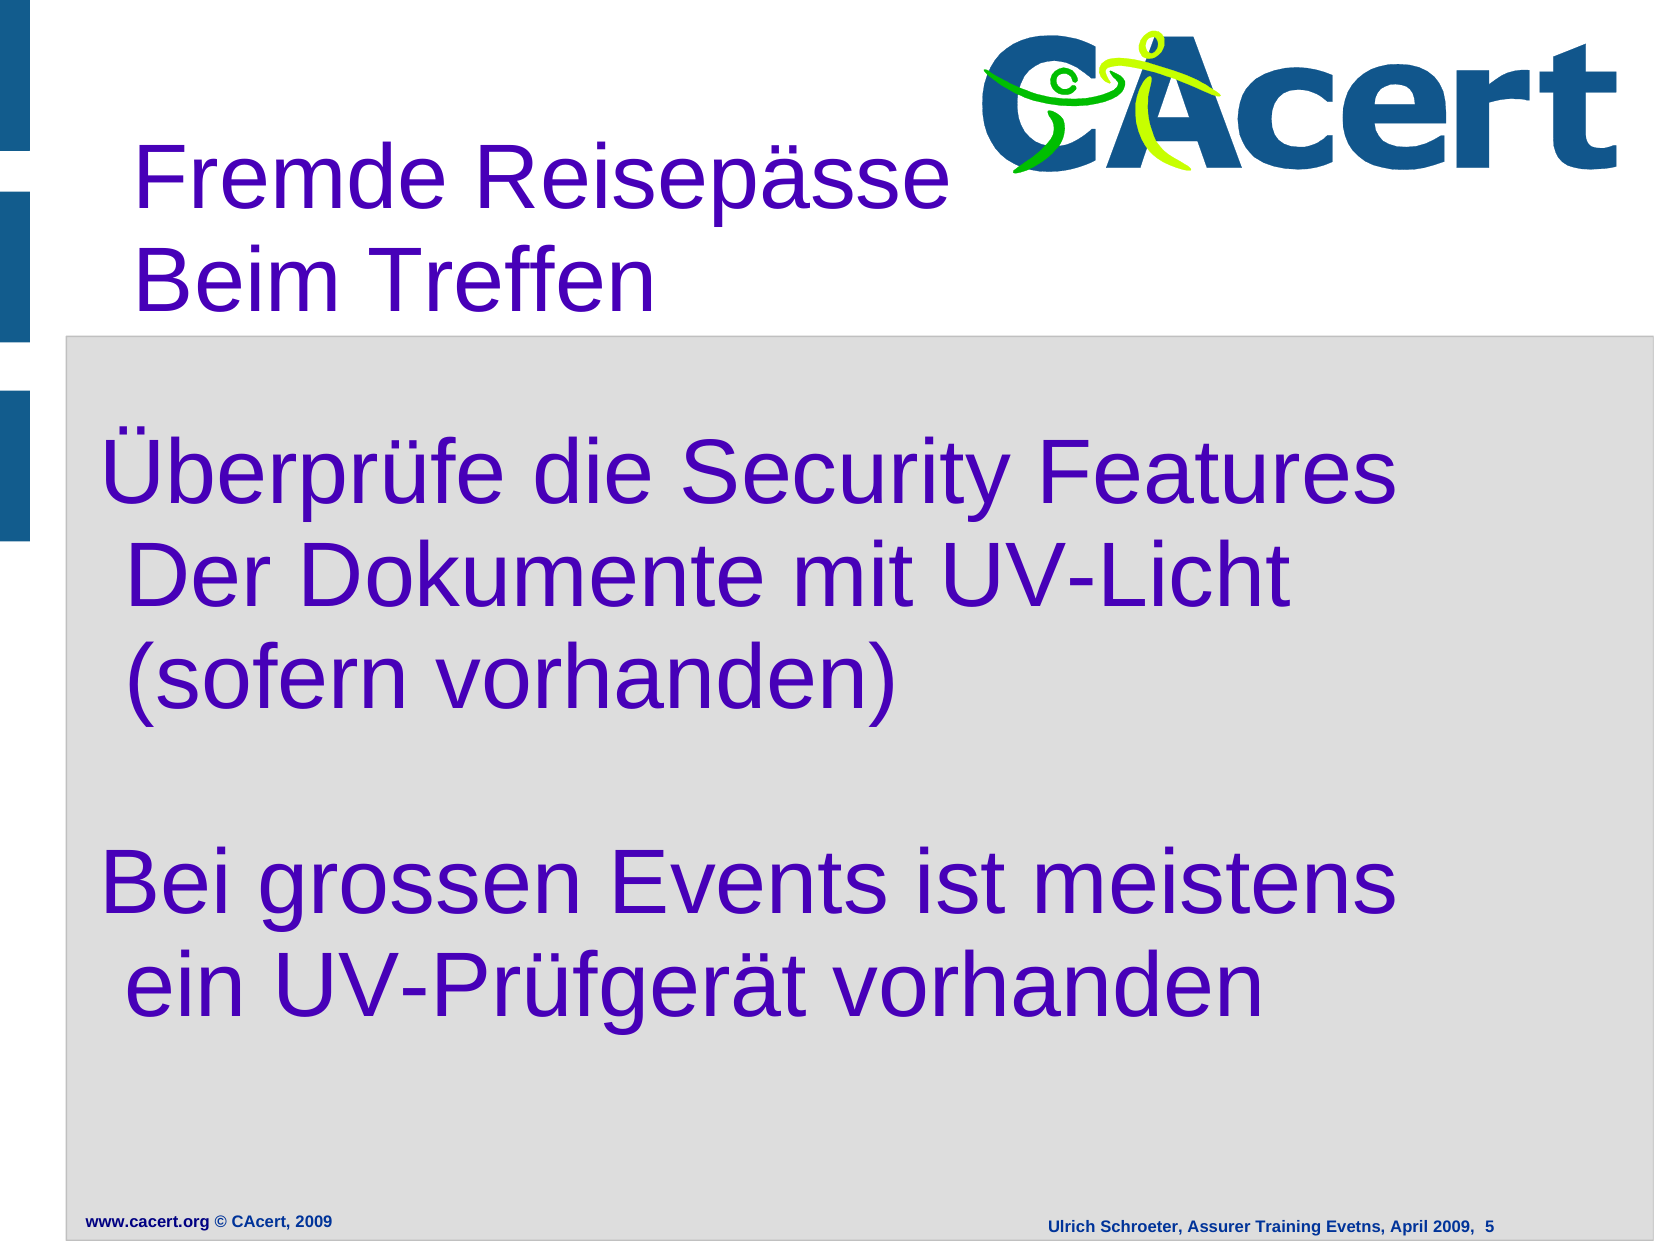

Fremde Reisepässe
Beim Treffen
 Überprüfe die Security Features
 Der Dokumente mit UV-Licht
 (sofern vorhanden)
 Bei grossen Events ist meistens
 ein UV-Prüfgerät vorhanden